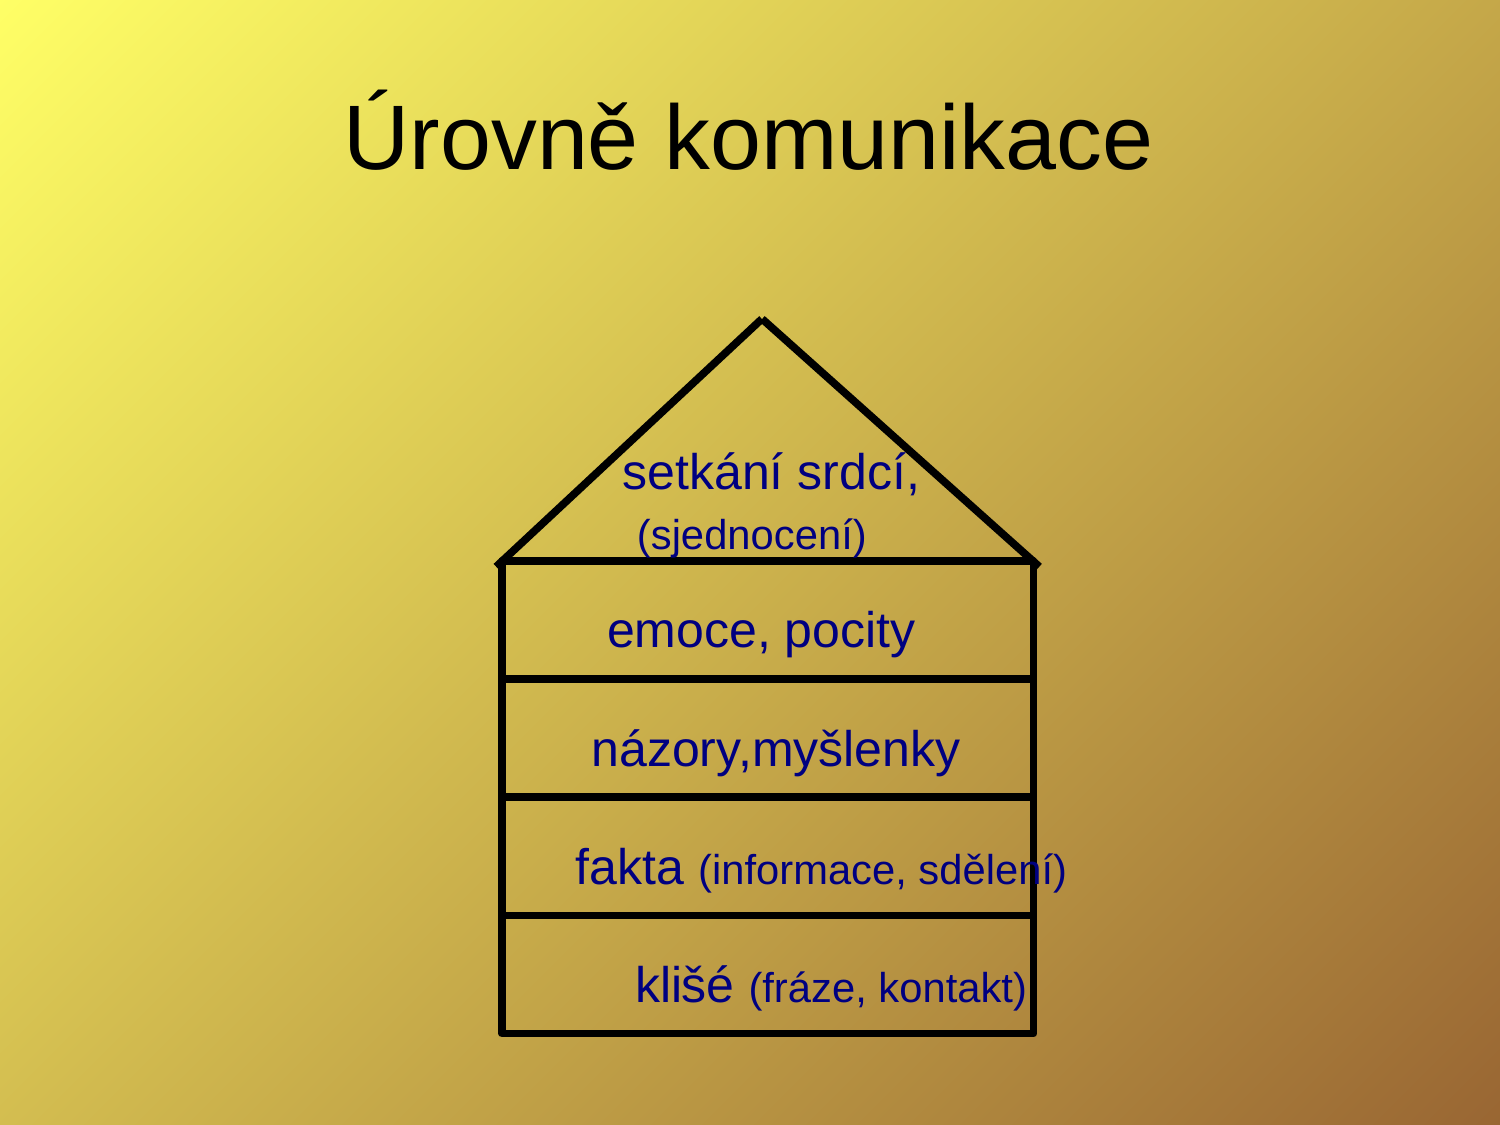

# Úrovně komunikace
setkání srdcí, (sjednocení)
 emoce, pocity
 názory,myšlenky
fakta (informace, sdělení)
klišé (fráze, kontakt)